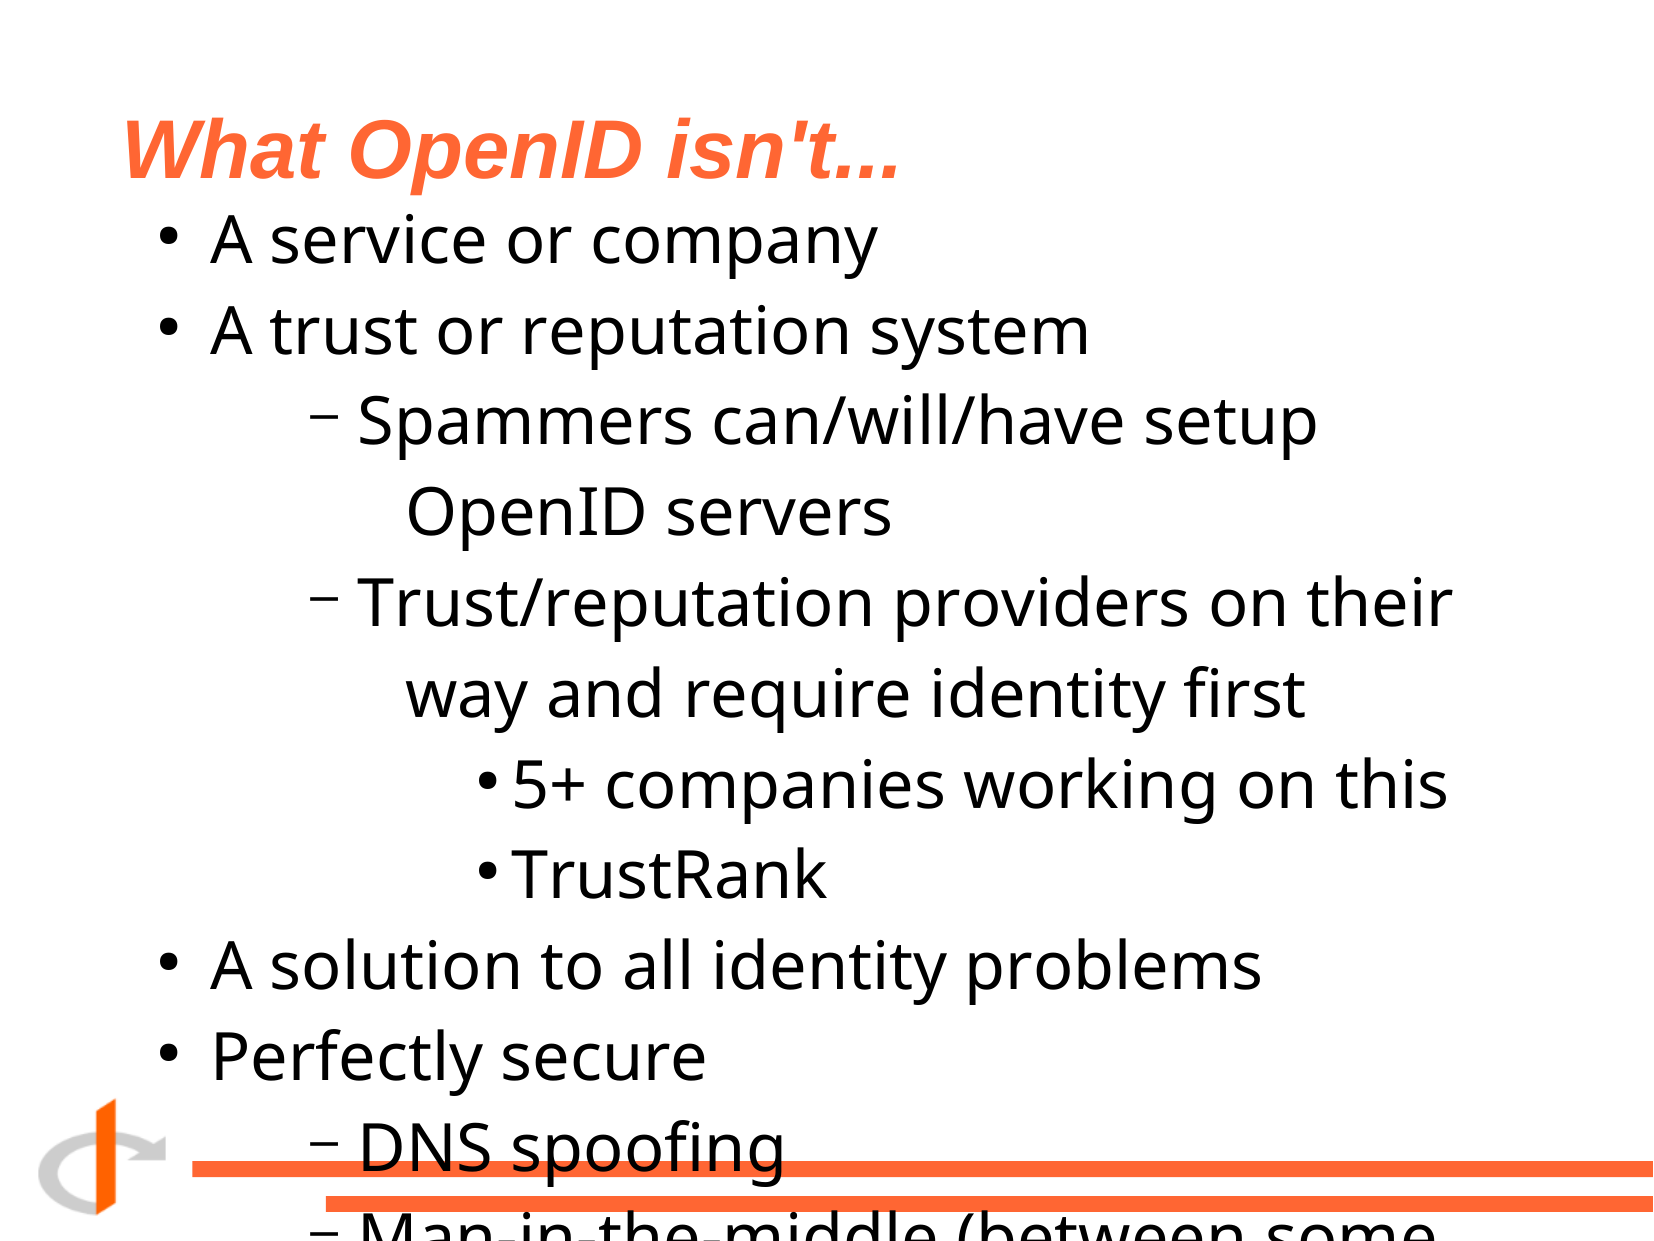

# What OpenID isn't...
A service or company
A trust or reputation system
Spammers can/will/have setup OpenID servers
Trust/reputation providers on their way and require identity first
5+ companies working on this
TrustRank
A solution to all identity problems
Perfectly secure
DNS spoofing
Man-in-the-middle (between some parts)